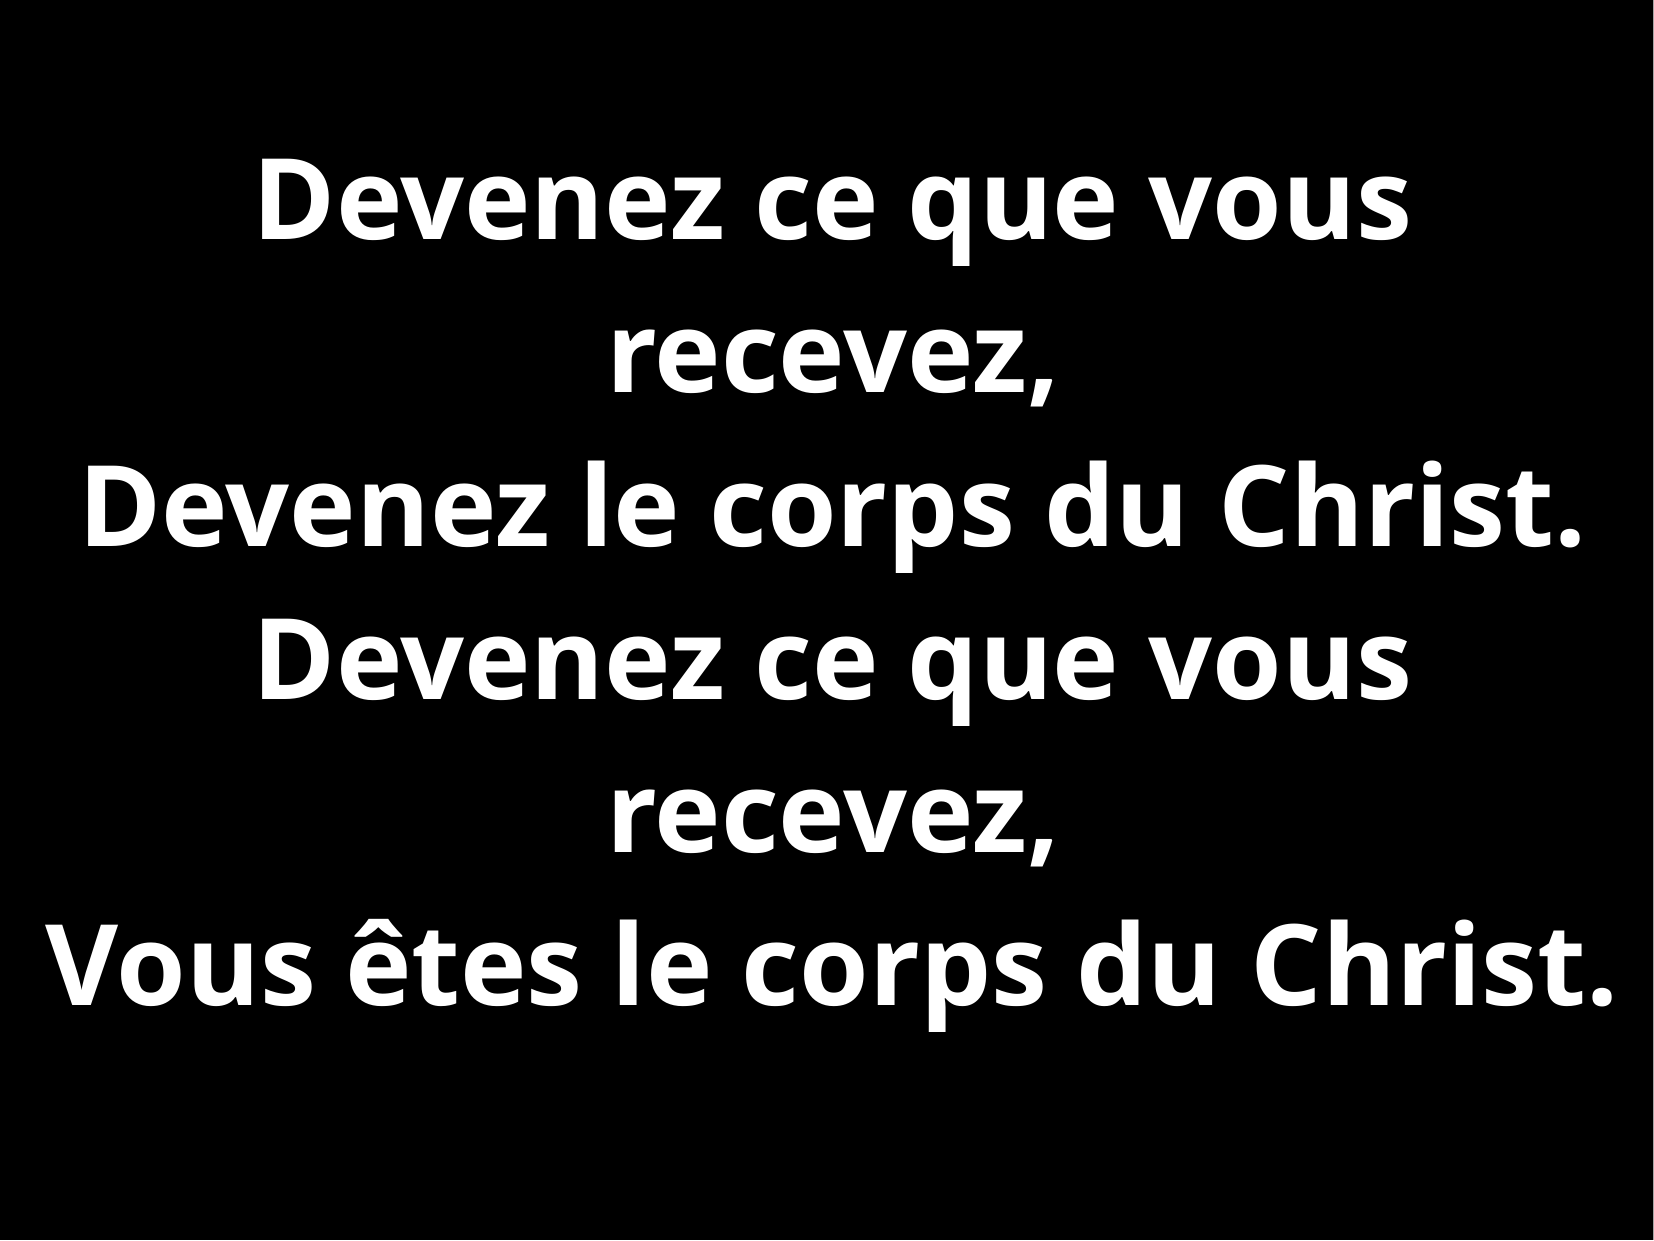

# Devenez ce que vous recevez,
Devenez le corps du Christ.
Devenez ce que vous recevez,
Vous êtes le corps du Christ.